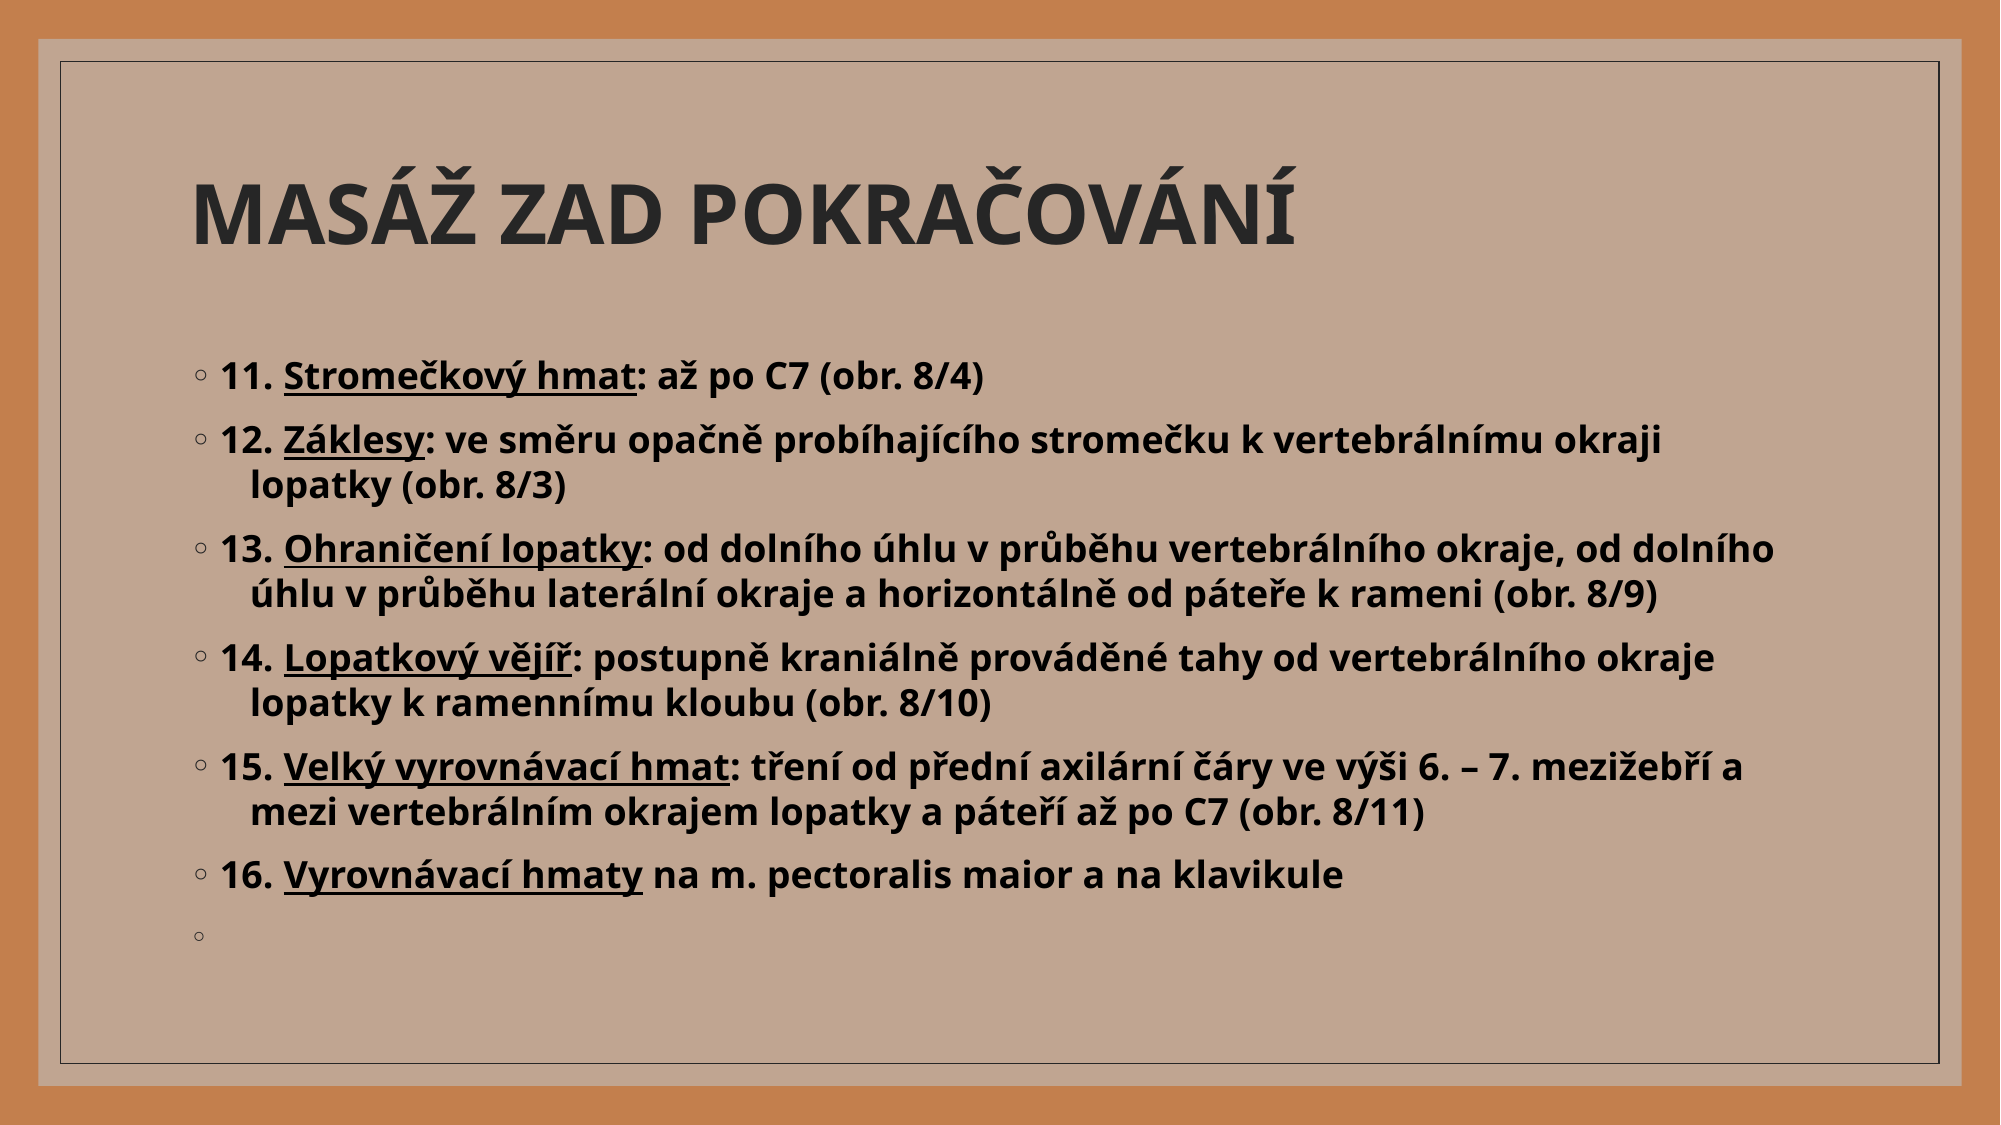

# MASÁŽ ZAD POKRAČOVÁNÍ
11. Stromečkový hmat: až po C7 (obr. 8/4)
12. Záklesy: ve směru opačně probíhajícího stromečku k vertebrálnímu okraji lopatky (obr. 8/3)
13. Ohraničení lopatky: od dolního úhlu v průběhu vertebrálního okraje, od dolního úhlu v průběhu laterální okraje a horizontálně od páteře k rameni (obr. 8/9)
14. Lopatkový vějíř: postupně kraniálně prováděné tahy od vertebrálního okraje lopatky k ramennímu kloubu (obr. 8/10)
15. Velký vyrovnávací hmat: tření od přední axilární čáry ve výši 6. – 7. mezižebří a mezi vertebrálním okrajem lopatky a páteří až po C7 (obr. 8/11)
16. Vyrovnávací hmaty na m. pectoralis maior a na klavikule